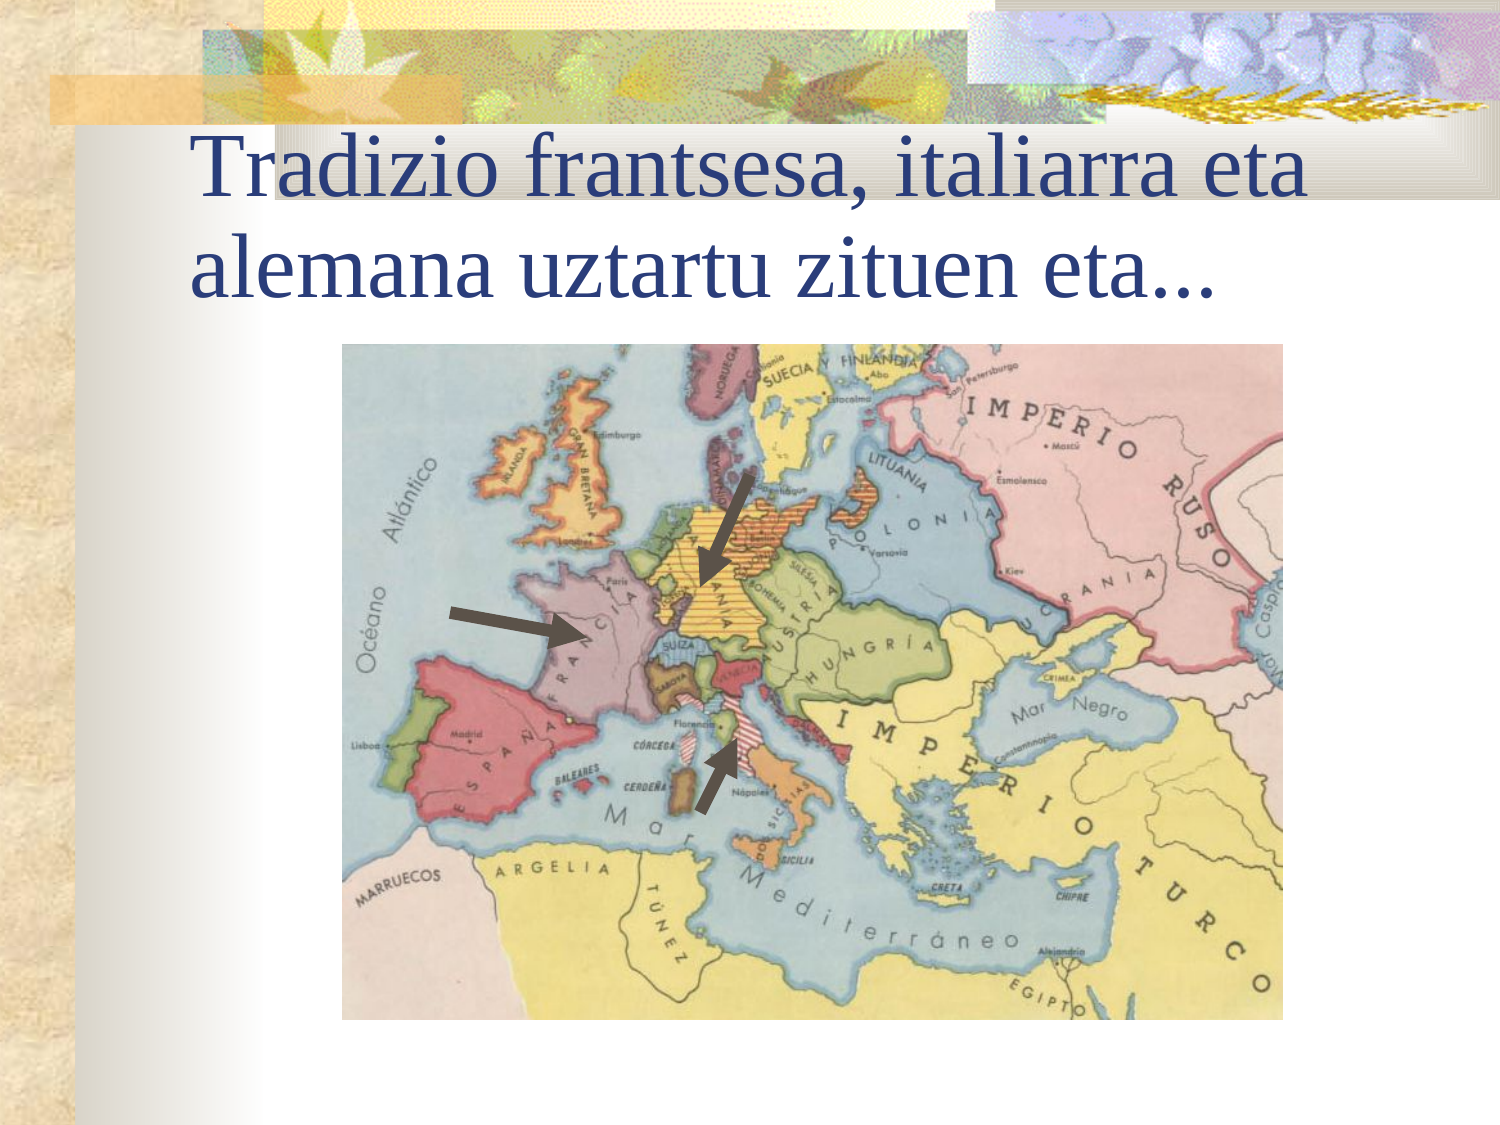

# Tradizio frantsesa, italiarra eta alemana uztartu zituen eta...